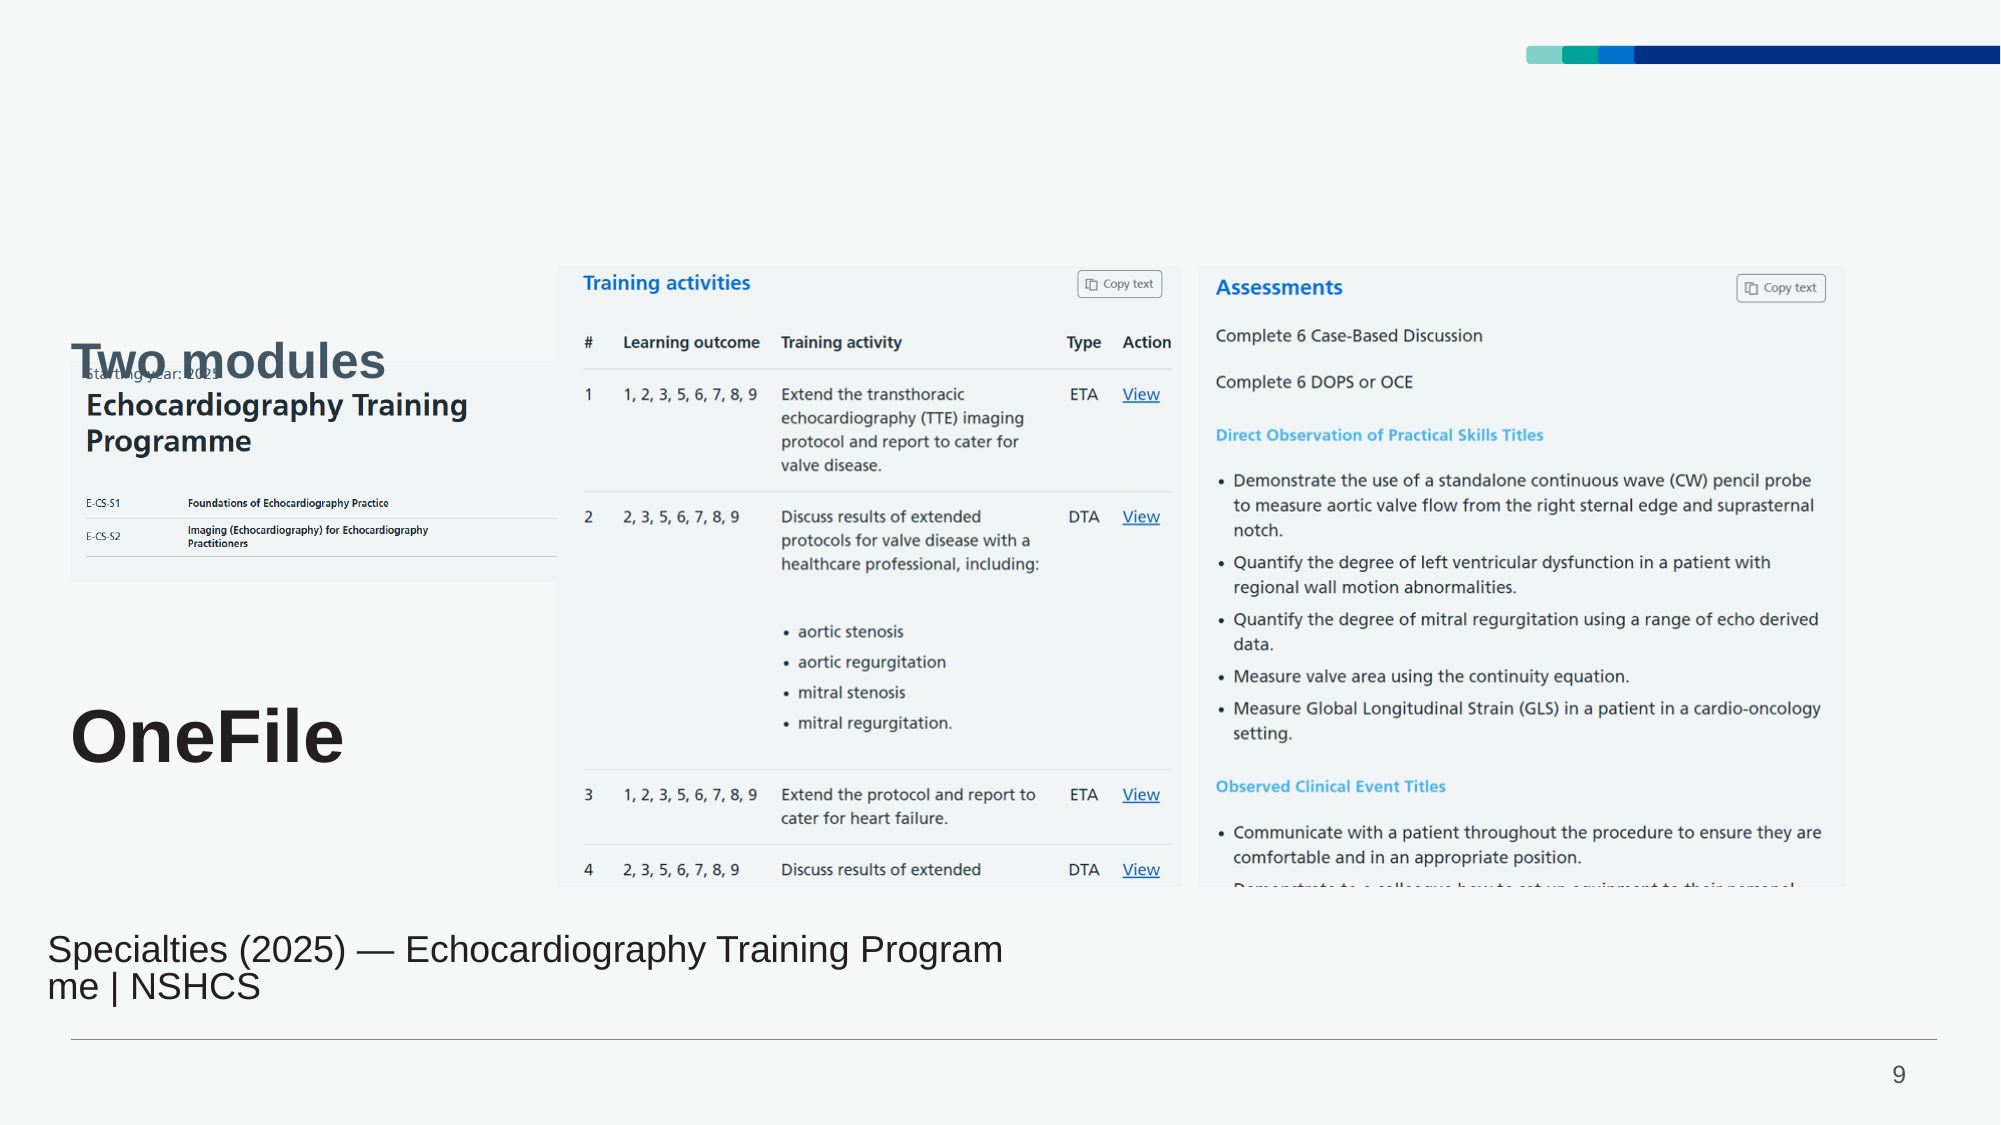

# Two modules
OneFile
Specialties (2025) — Echocardiography Training Programme | NSHCS